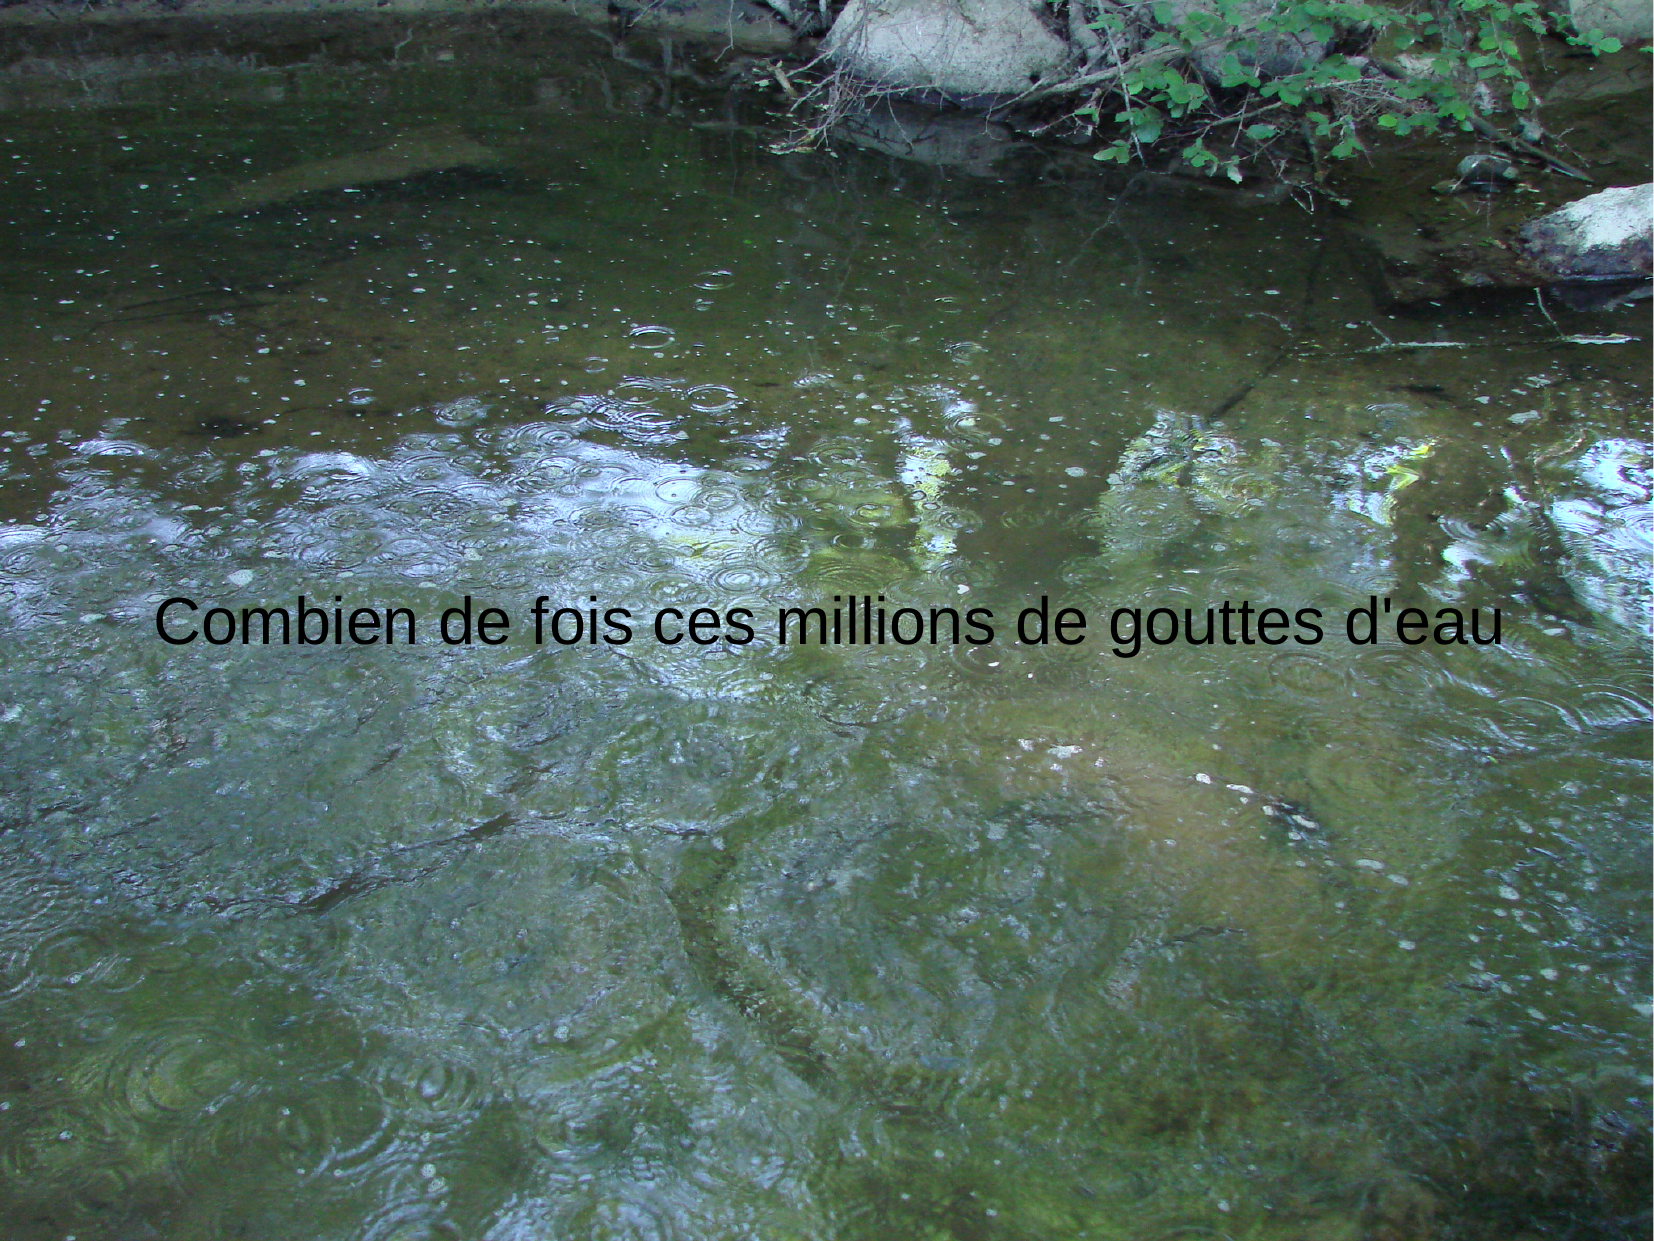

#
Combien de fois ces millions de gouttes d'eau